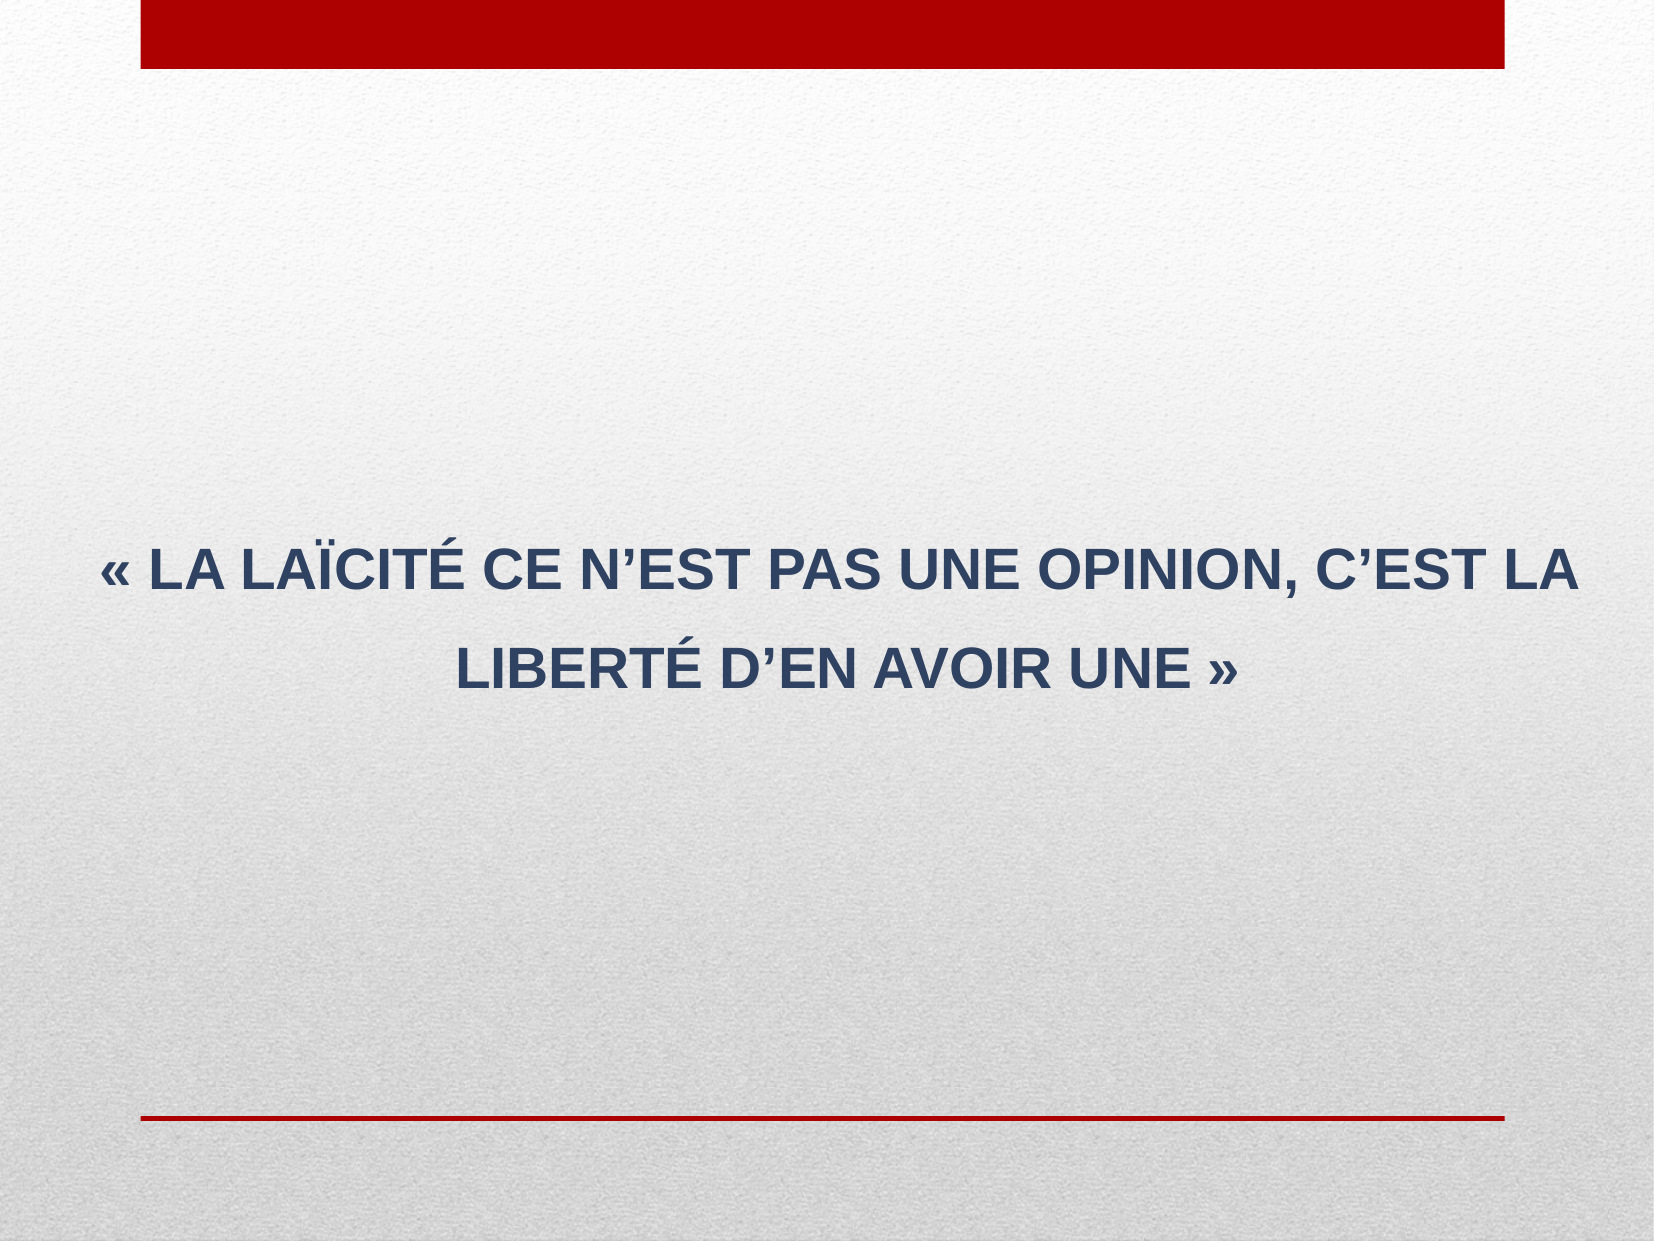

# « LA Laïcité ce n’est pas une opinion, c’est la
Liberté d’en avoir une »